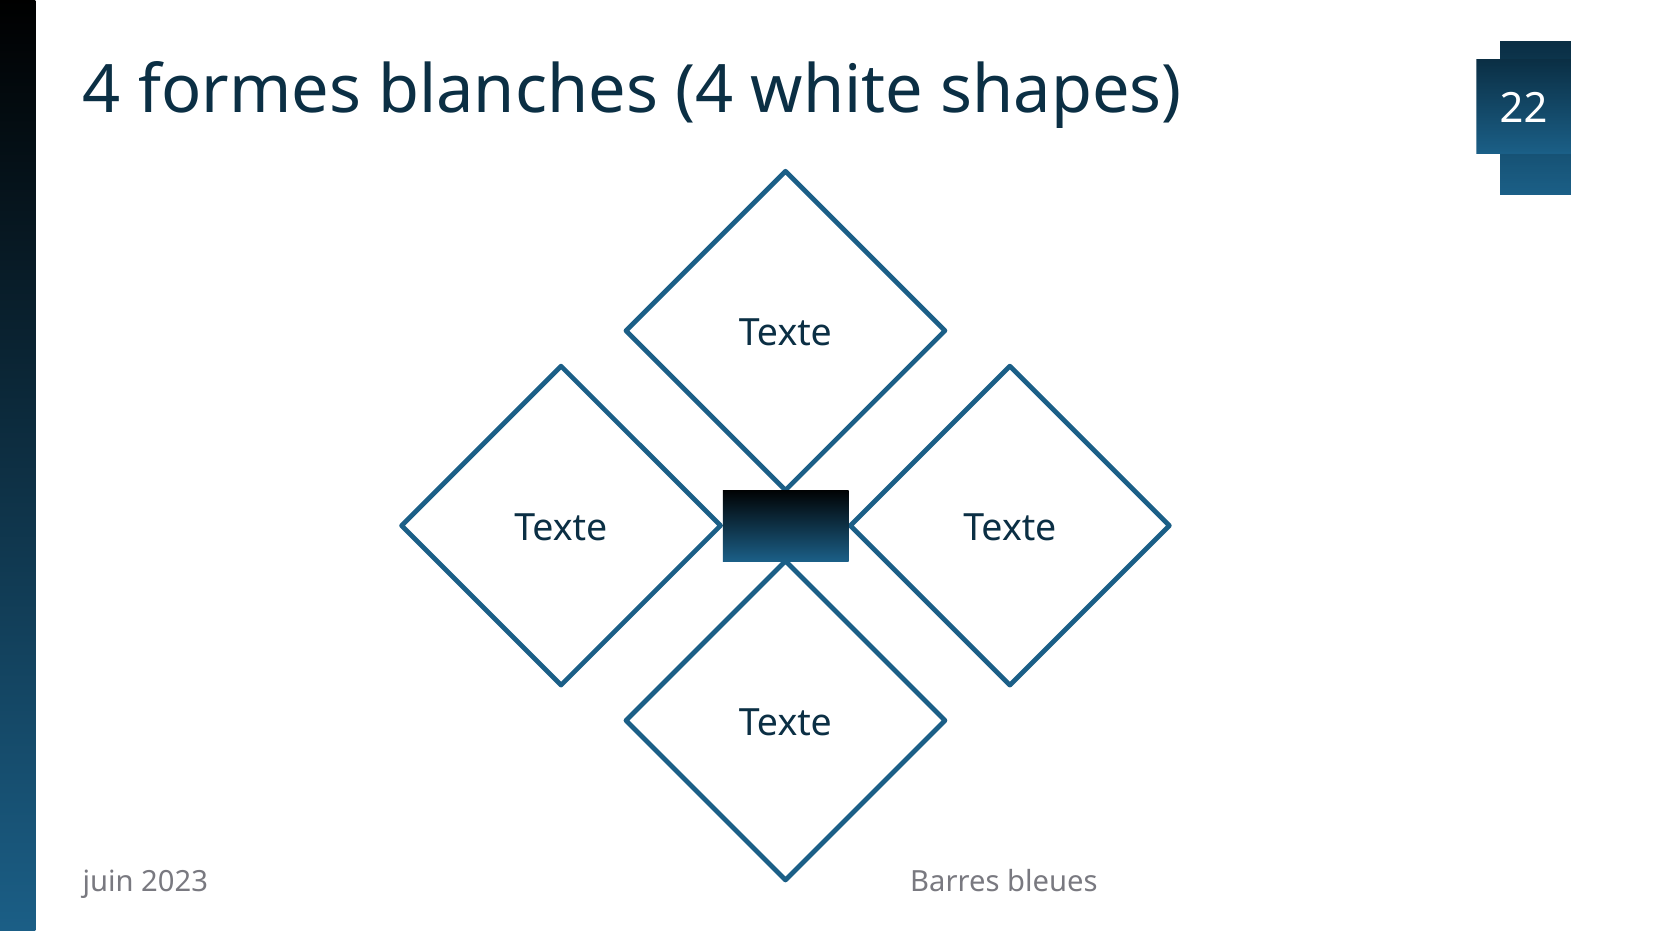

# 4 formes blanches (4 white shapes)
Texte
Texte
Texte
Texte
juin 2023
Barres bleues